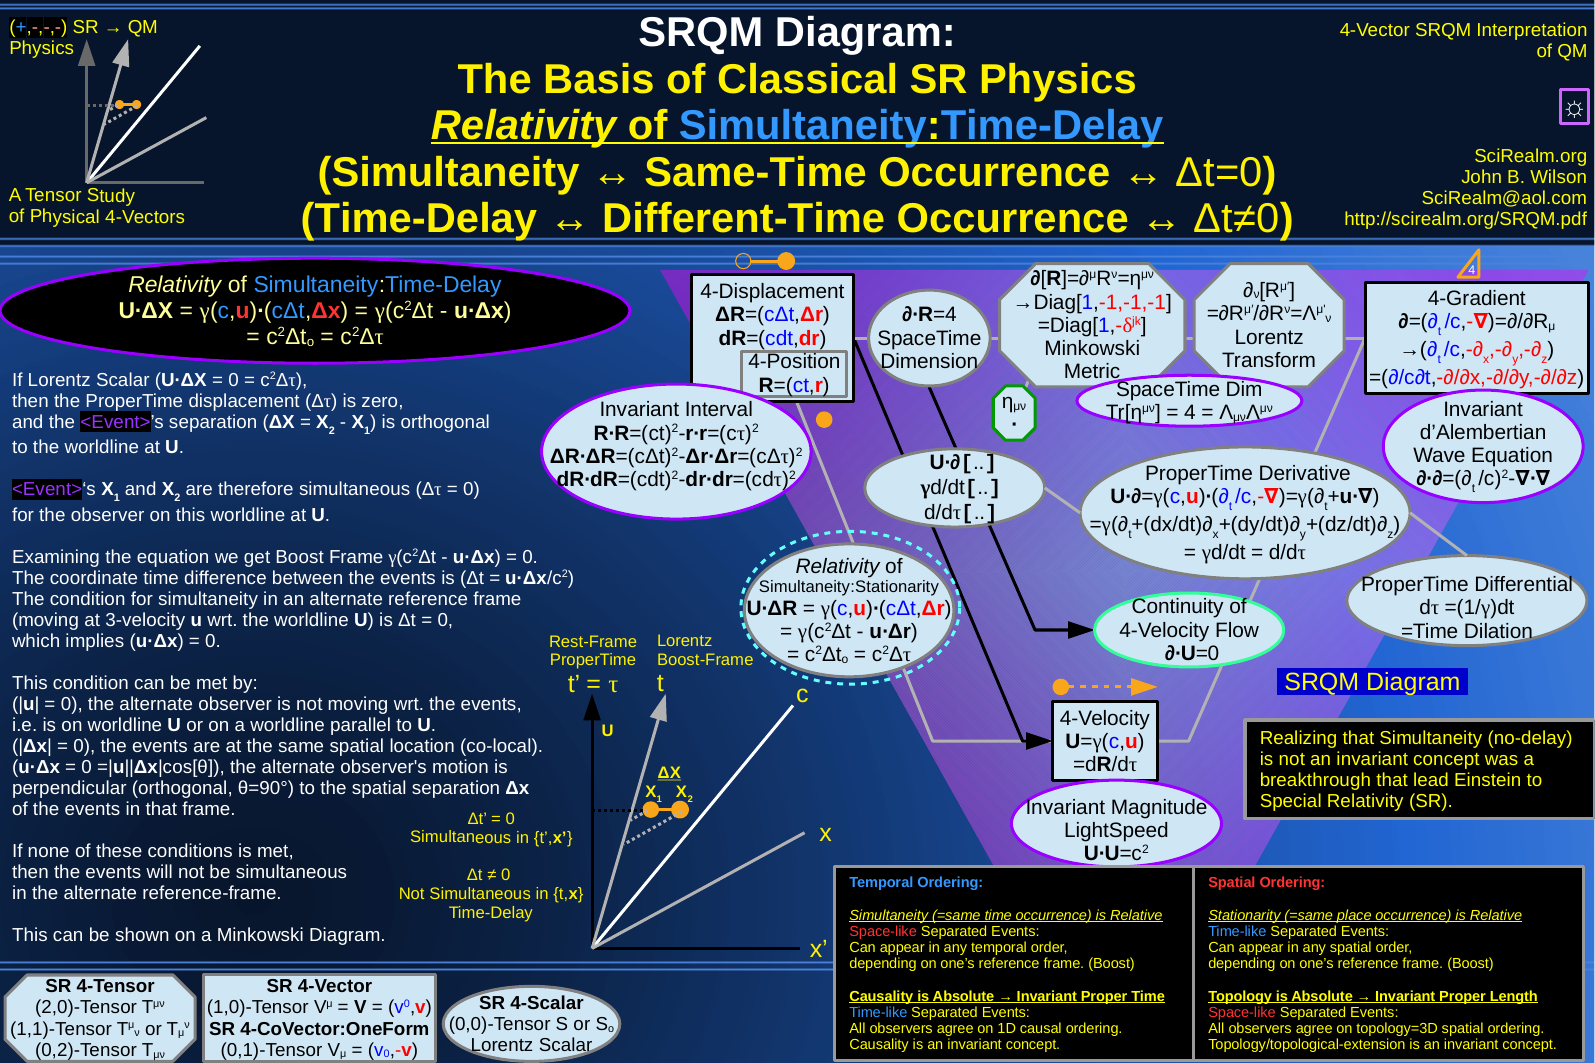

# SRQM Diagram: The Basis of Classical SR Physics Relativity of Simultaneity:Time-Delay (Simultaneity ↔ Same-Time Occurrence ↔ Δt=0) (Time-Delay ↔ Different-Time Occurrence ↔ Δt≠0)
(+,-,-,-) SR → QM
Physics
A Tensor Study
of Physical 4-Vectors
4-Vector SRQM Interpretation
of QM
SciRealm.org
John B. Wilson
SciRealm@aol.com
http://scirealm.org/SRQM.pdf
☼
4
∂[R]=∂μRν=ημν
→Diag[1,-1,-1,-1]
=Diag[1,-δjk]
Minkowski
Metric
∂ν[Rμ′]
=∂Rμ′/∂Rν=Λμ'ν
Lorentz
Transform
4-Displacement
ΔR=(cΔt,Δr)
dR=(cdt,dr)
4-Gradient
∂=(∂t /c,-∇)=∂/∂Rμ
→(∂t /c,-∂x,-∂y,-∂z)
=(∂/c∂t,-∂/∂x,-∂/∂y,-∂/∂z)
∂∙R=4
SpaceTime
Dimension
4-Position
R=(ct,r)
SpaceTime Dim
Tr[ημν] = 4 = ΛμνΛμν
Invariant Interval
R∙R=(ct)2-r∙r=(cτ)2
ΔR∙ΔR=(cΔt)2-Δr∙Δr=(cΔτ)2
dR∙dR=(cdt)2-dr∙dr=(cdτ)2
 ημν
∙
Invariant
d’Alembertian
Wave Equation
∂∙∂=(∂t /c)2-∇∙∇
 ProperTime Derivative
U∙∂=γ(c,u)∙(∂t /c,-∇)=γ(∂t+u∙∇)
=γ(∂t+(dx/dt)∂x+(dy/dt)∂y+(dz/dt)∂z)
= γd/dt = d/dτ
 U∙∂[..]
 γd/dt[..]
 d/dτ[..]
Relativity of
Simultaneity:Stationarity
U∙ΔR = γ(c,u)∙(cΔt,Δr)
= γ(c2Δt - u∙Δr)
= c2Δto = c2Δτ
ProperTime Differential
dτ =(1/γ)dt
=Time Dilation
Continuity of
4-Velocity Flow
 ∂∙U=0
4-Velocity
U=γ(c,u)
=dR/dτ
Invariant Magnitude
LightSpeed
U∙U=c2
Relativity of Simultaneity:Time-Delay
U∙ΔX = γ(c,u)∙(cΔt,Δx) = γ(c2Δt - u∙Δx)
= c2Δto = c2Δτ
If Lorentz Scalar (U·ΔX = 0 = c2Δτ),
then the ProperTime displacement (Δτ) is zero,
and the <Event>’s separation (ΔX = X2 - X1) is orthogonal
to the worldline at U.
<Event>‘s X1 and X2 are therefore simultaneous (Δτ = 0)
for the observer on this worldline at U.
Examining the equation we get Boost Frame γ(c2Δt - u·Δx) = 0.
The coordinate time difference between the events is (Δt = u·Δx/c2)
The condition for simultaneity in an alternate reference frame
(moving at 3-velocity u wrt. the worldline U) is Δt = 0,
which implies (u·Δx) = 0.
This condition can be met by:
(|u| = 0), the alternate observer is not moving wrt. the events,
i.e. is on worldline U or on a worldline parallel to U.
(|Δx| = 0), the events are at the same spatial location (co-local).
(u·Δx = 0 =|u||Δx|cos[θ]), the alternate observer's motion is
perpendicular (orthogonal, θ=90°) to the spatial separation Δx
of the events in that frame.
If none of these conditions is met,
then the events will not be simultaneous
in the alternate reference-frame.
This can be shown on a Minkowski Diagram.
Lorentz
Boost-Frame
t
Rest-Frame
ProperTime
t’ = τ
c
U
ΔX
X1 X2
x
x’
 SRQM Diagram
Realizing that Simultaneity (no-delay) is not an invariant concept was a breakthrough that lead Einstein to Special Relativity (SR).
Δt’ = 0
Simultaneous in {t’,x’}
Δt ≠ 0
Not Simultaneous in {t,x}
Time-Delay
Temporal Ordering:
Simultaneity (=same time occurrence) is Relative
Space-like Separated Events:
Can appear in any temporal order,
depending on one’s reference frame. (Boost)
Causality is Absolute → Invariant Proper Time
Time-like Separated Events:
All observers agree on 1D causal ordering.
Causality is an invariant concept.
Spatial Ordering:
Stationarity (=same place occurrence) is Relative
Time-like Separated Events:
Can appear in any spatial order,
depending on one’s reference frame. (Boost)
Topology is Absolute → Invariant Proper Length
Space-like Separated Events:
All observers agree on topology=3D spatial ordering.
Topology/topological-extension is an invariant concept.
SR 4-Tensor
(2,0)-Tensor Tμν
(1,1)-Tensor Tμν or Tμν
(0,2)-Tensor Tμν
SR 4-Vector
(1,0)-Tensor Vμ = V = (v0,v)
SR 4-CoVector:OneForm
(0,1)-Tensor Vμ = (v0,-v)
SR 4-Scalar
(0,0)-Tensor S or So
Lorentz Scalar